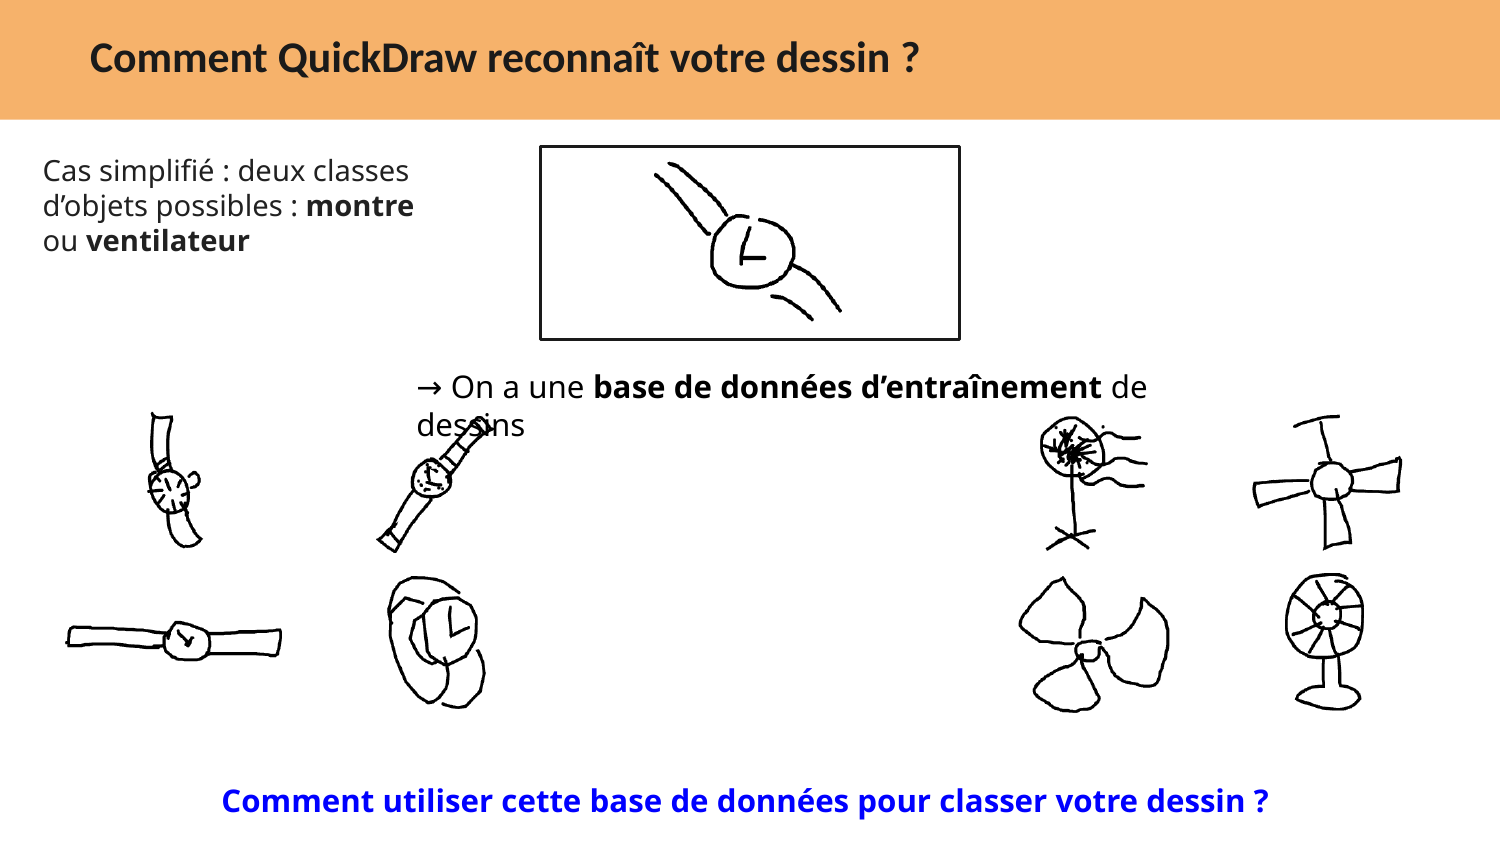

# Comment QuickDraw reconnaît votre dessin ?
Cas simplifié : deux classes d’objets possibles : montre ou ventilateur
→ On a une base de données d’entraînement de dessins
Comment utiliser cette base de données pour classer votre dessin ?